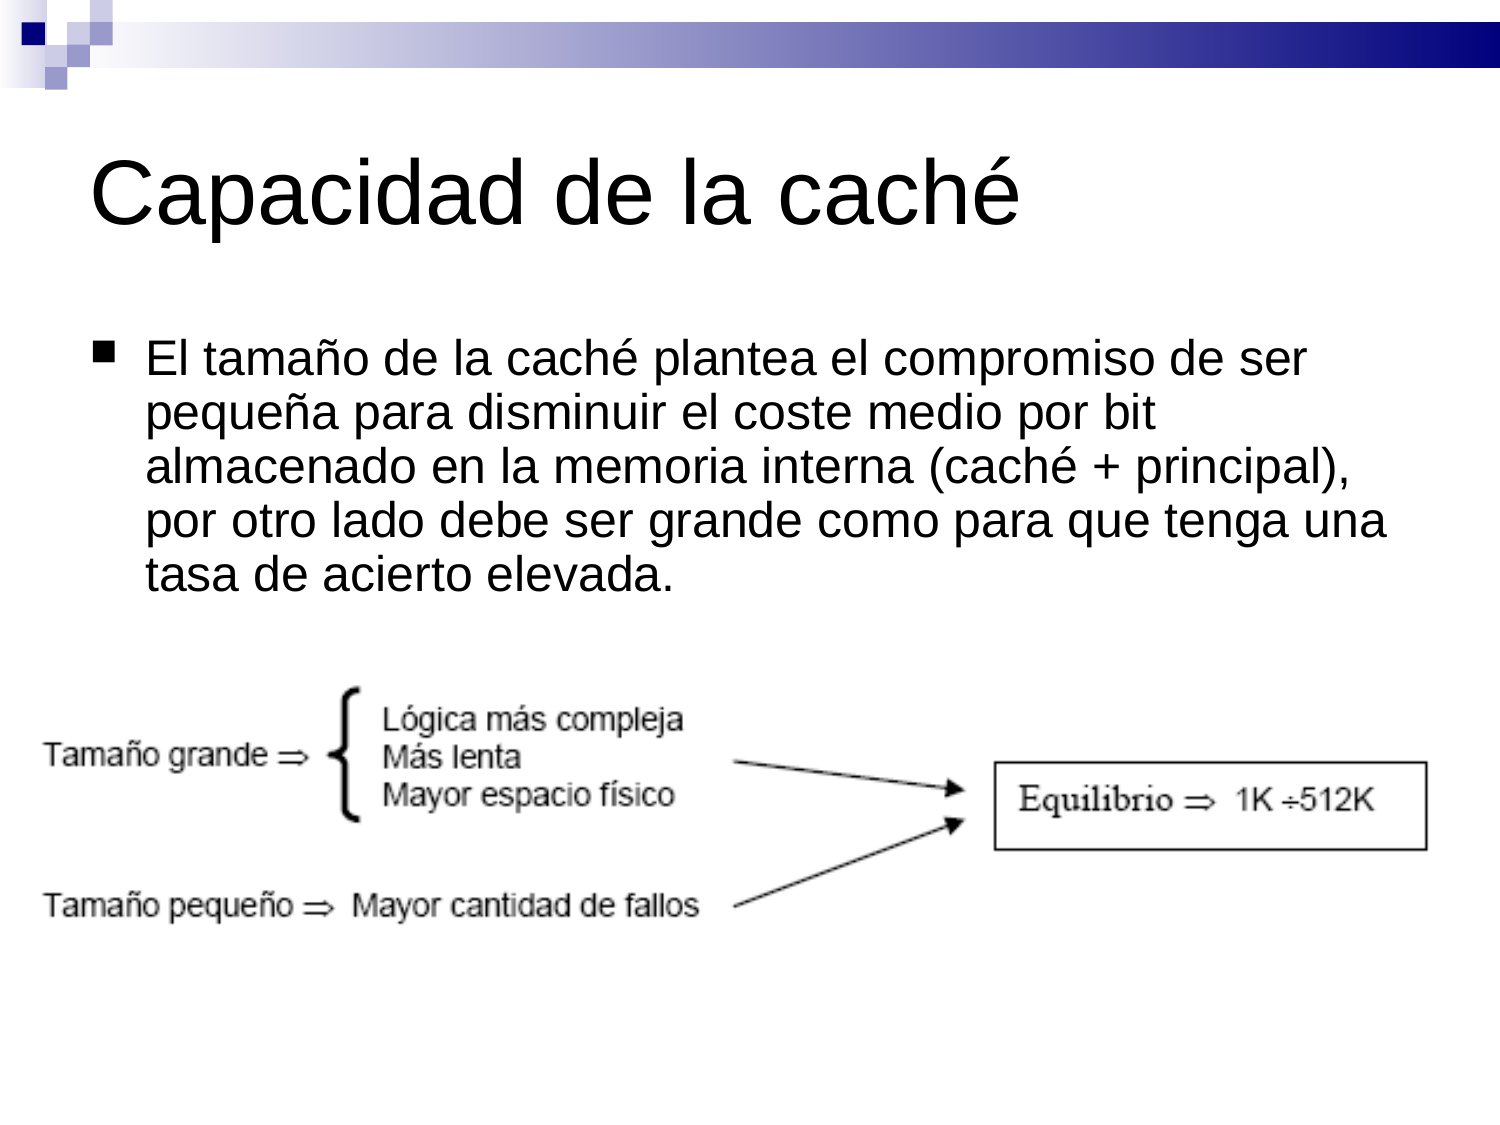

# Capacidad de la caché
El tamaño de la caché plantea el compromiso de ser pequeña para disminuir el coste medio por bit almacenado en la memoria interna (caché + principal), por otro lado debe ser grande como para que tenga una tasa de acierto elevada.